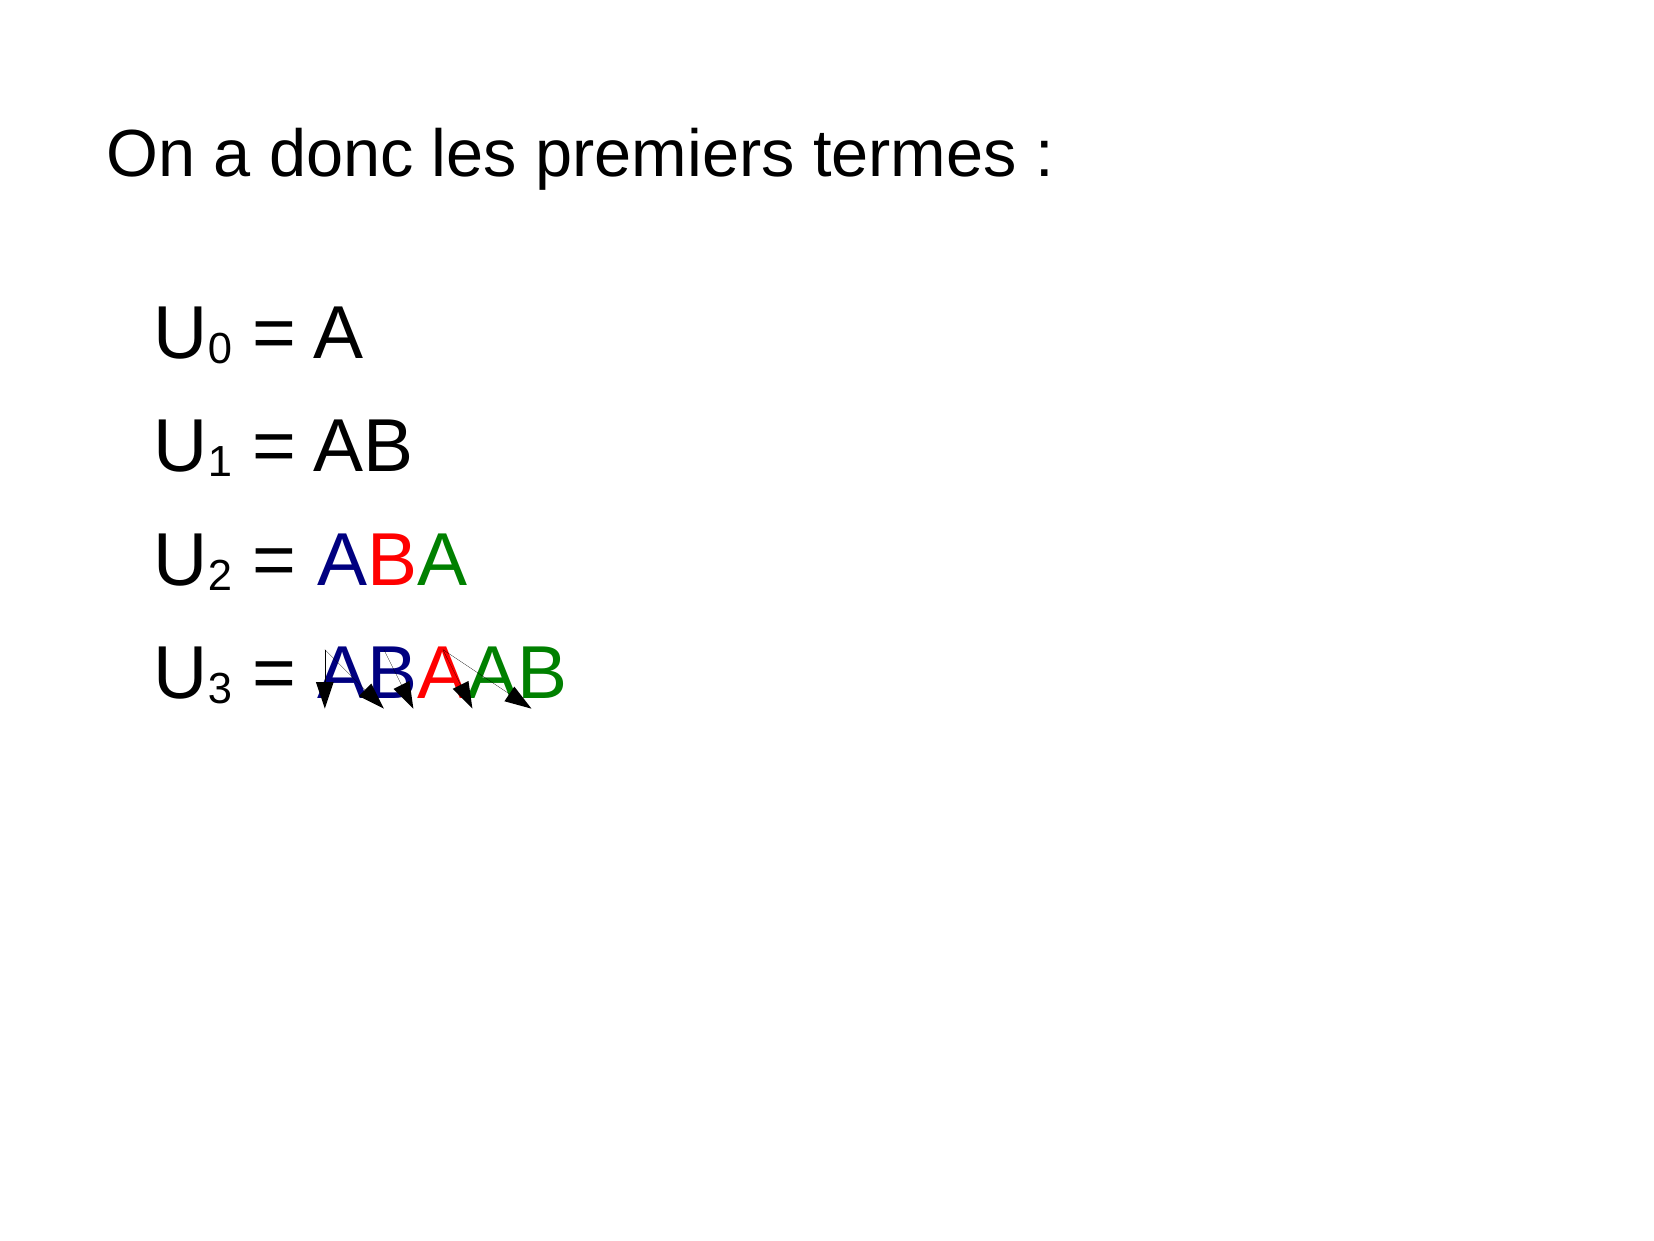

# On a donc les premiers termes :
U0 = A
U1 = AB
U2 = ABA
U3 = ABAAB